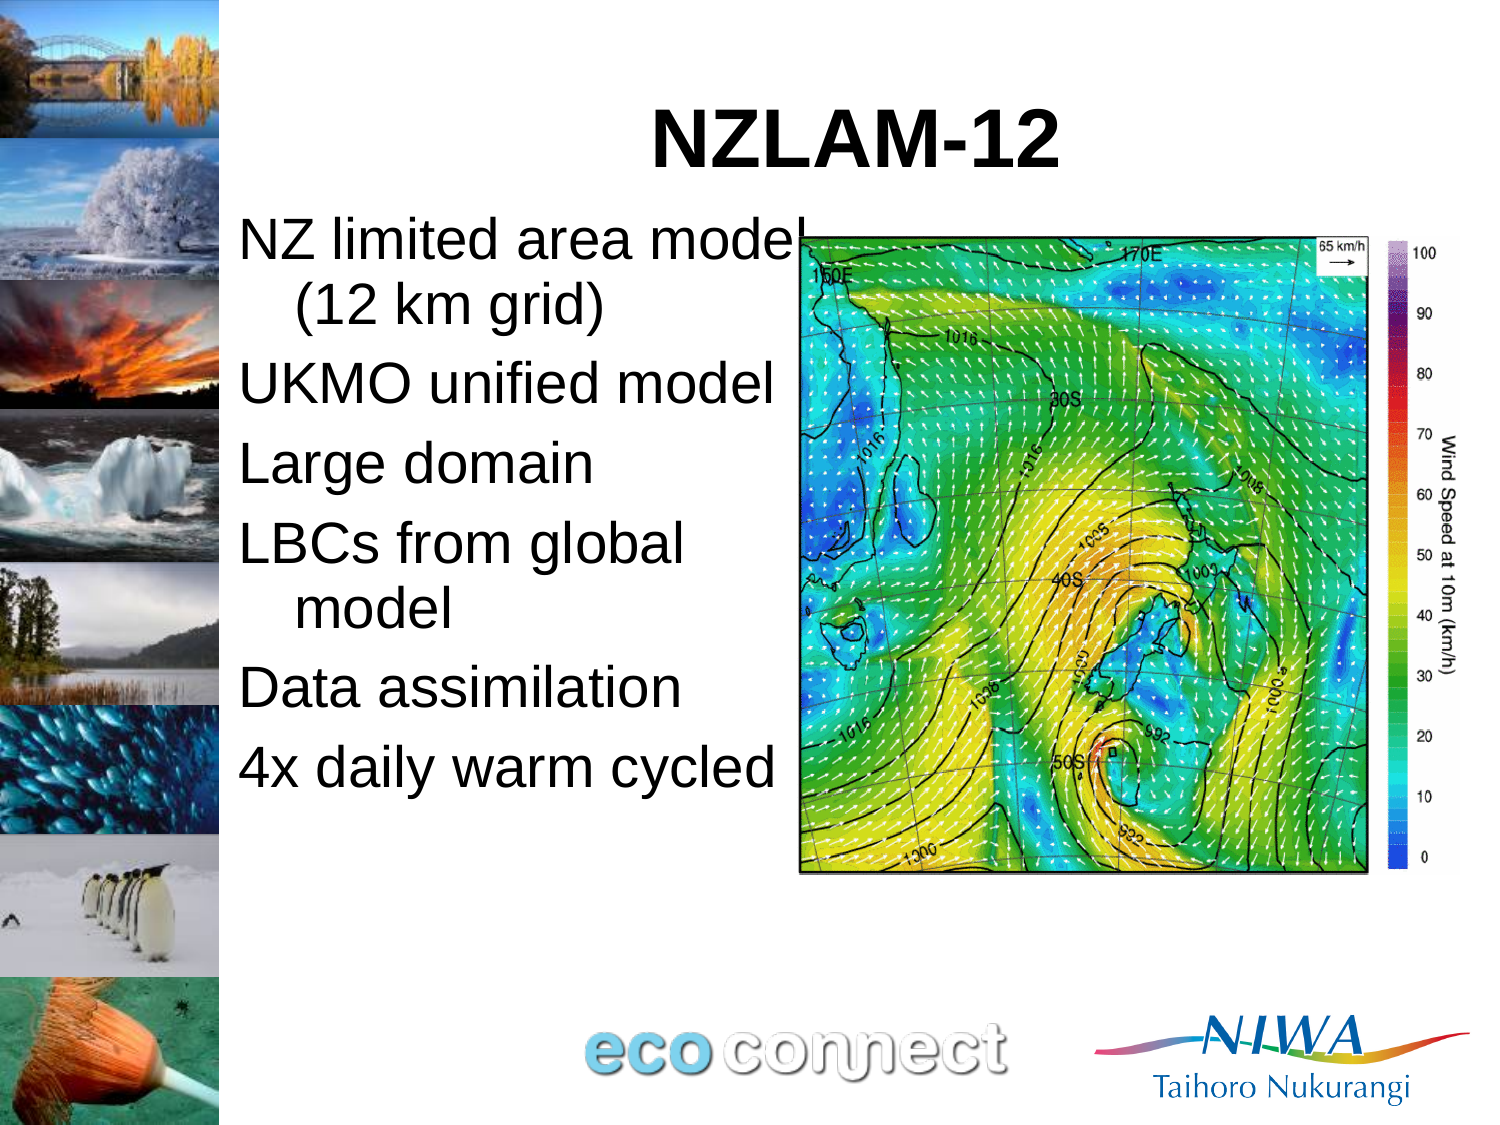

# NZLAM-12
NZ limited area model (12 km grid)
UKMO unified model
Large domain
LBCs from global model
Data assimilation
4x daily warm cycled